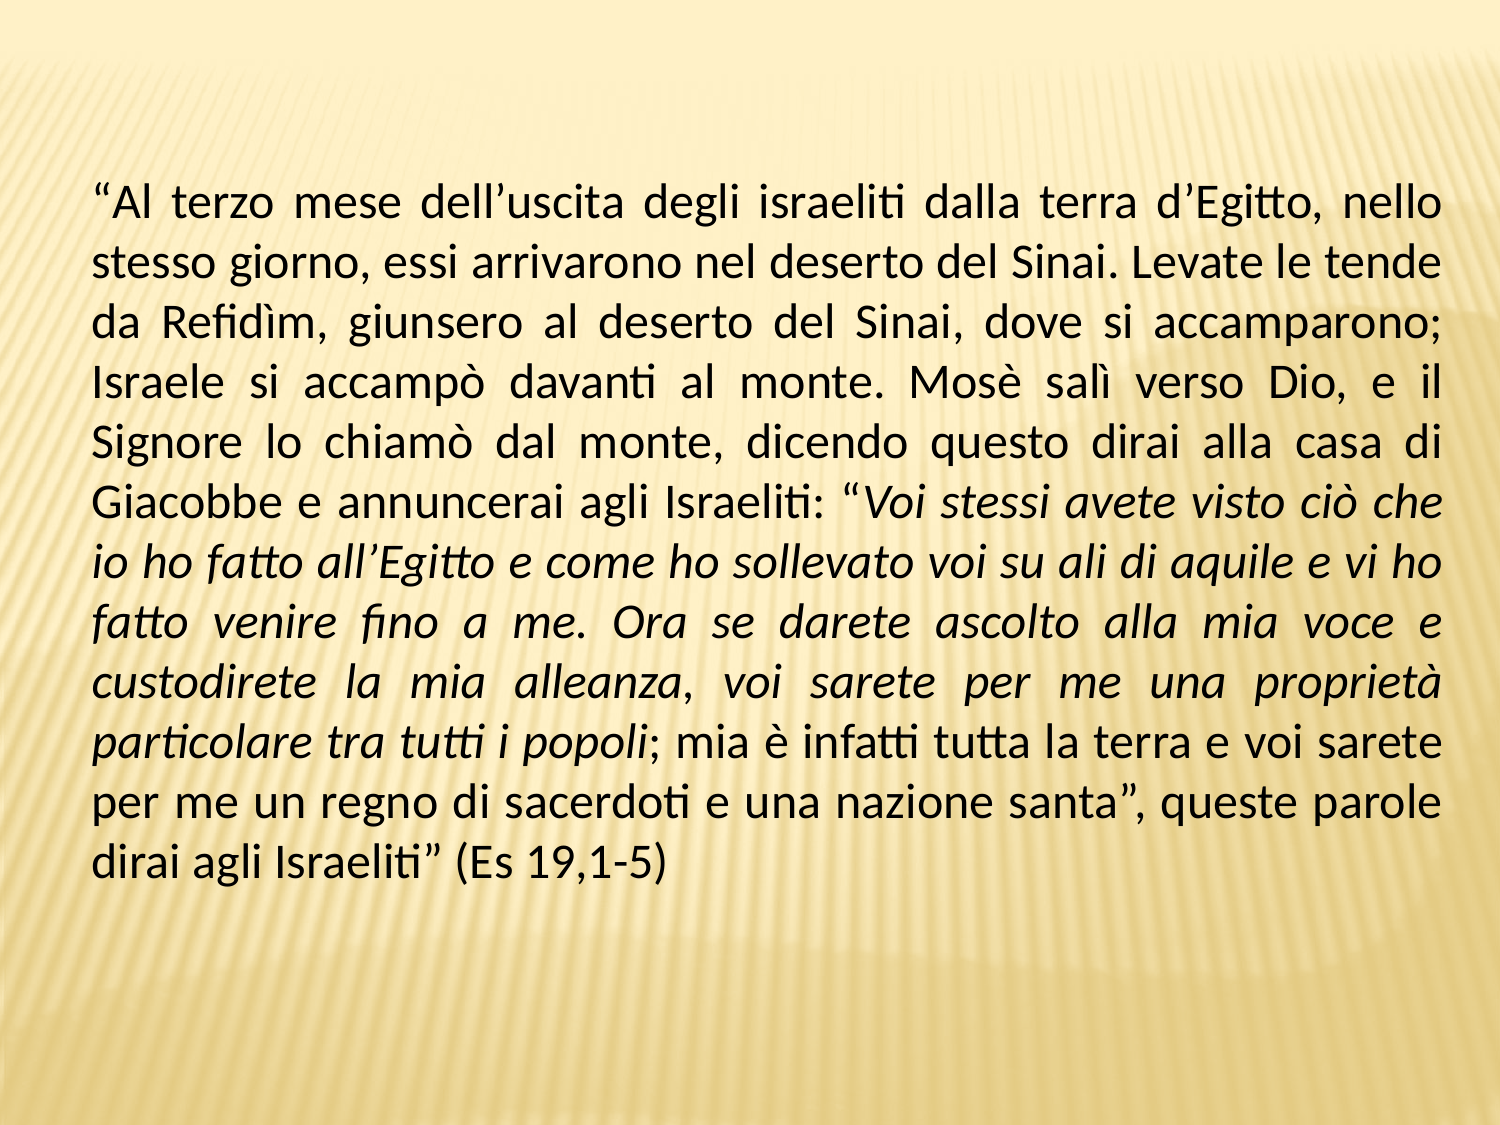

“Al terzo mese dell’uscita degli israeliti dalla terra d’Egitto, nello stesso giorno, essi arrivarono nel deserto del Sinai. Levate le tende da Refidìm, giunsero al deserto del Sinai, dove si accamparono; Israele si accampò davanti al monte. Mosè salì verso Dio, e il Signore lo chiamò dal monte, dicendo questo dirai alla casa di Giacobbe e annuncerai agli Israeliti: “Voi stessi avete visto ciò che io ho fatto all’Egitto e come ho sollevato voi su ali di aquile e vi ho fatto venire fino a me. Ora se darete ascolto alla mia voce e custodirete la mia alleanza, voi sarete per me una proprietà particolare tra tutti i popoli; mia è infatti tutta la terra e voi sarete per me un regno di sacerdoti e una nazione santa”, queste parole dirai agli Israeliti” (Es 19,1-5)